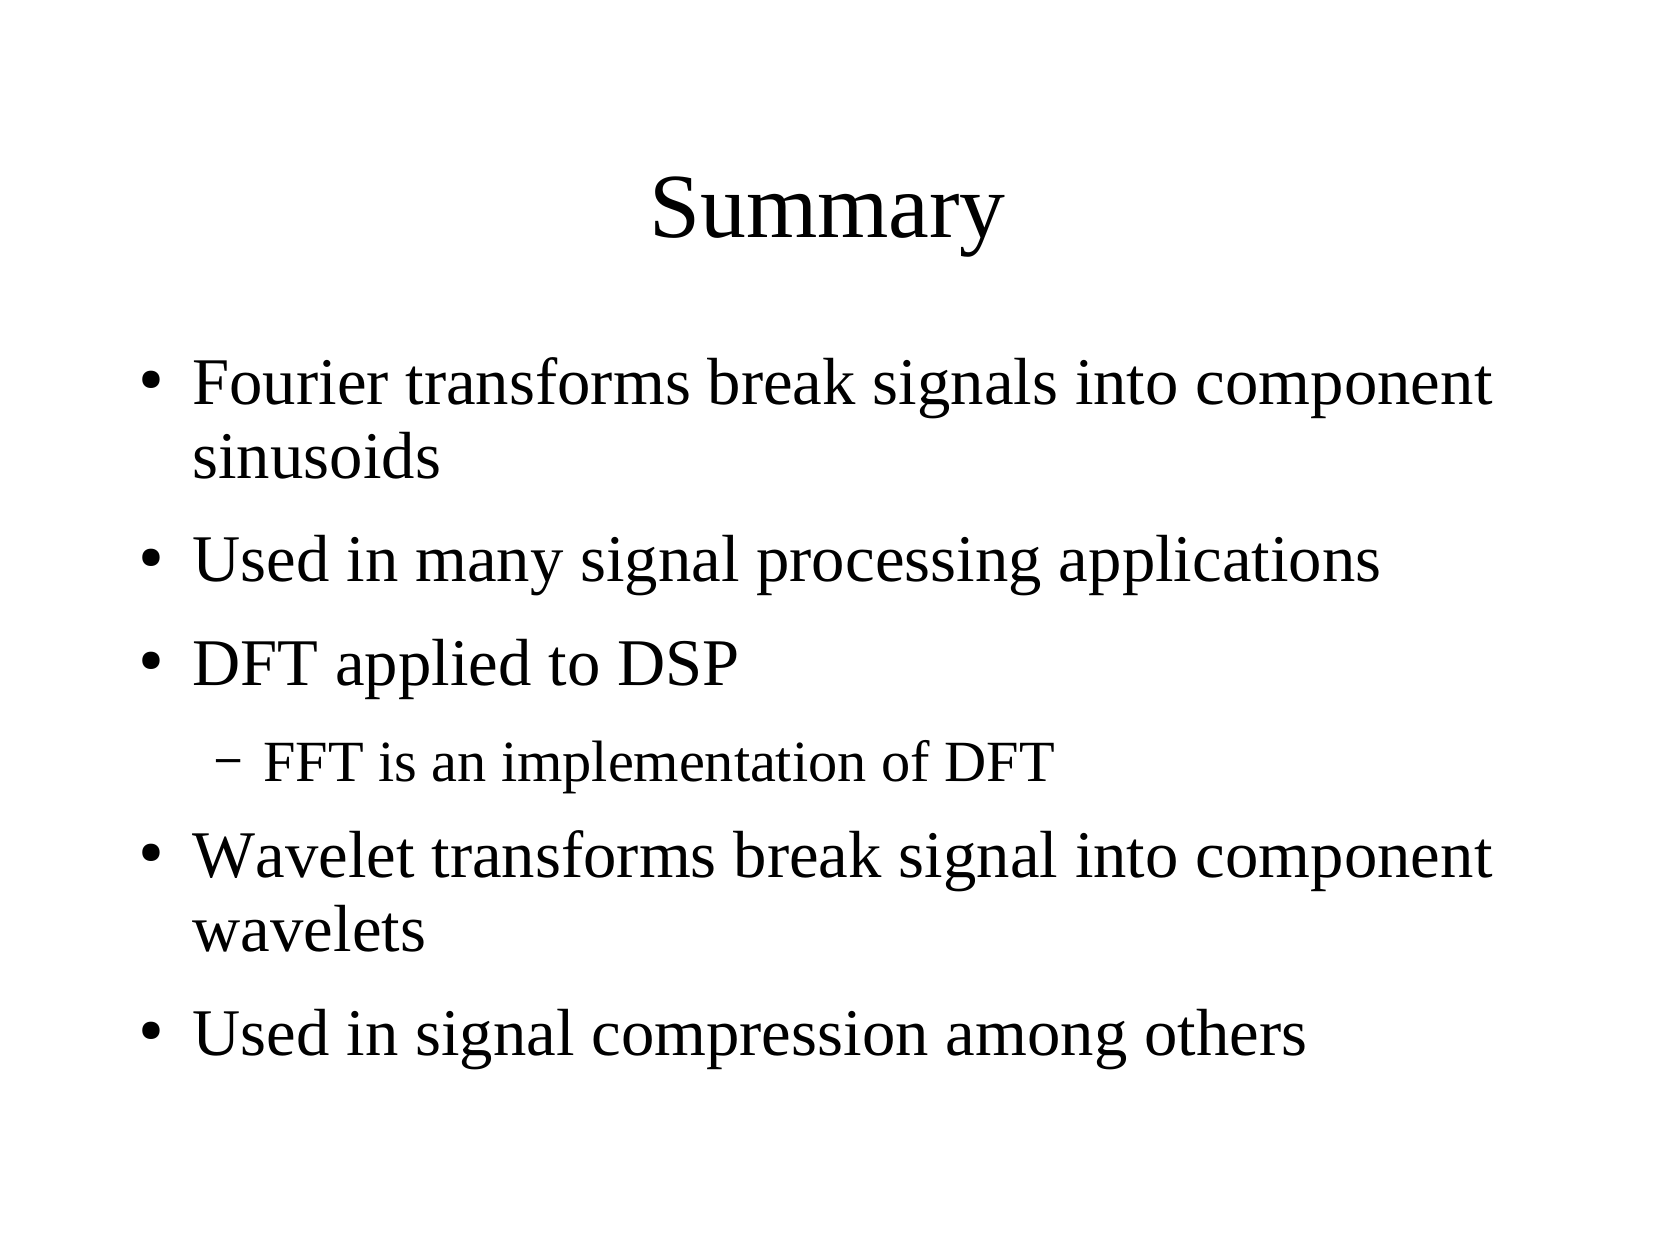

# Summary
Fourier transforms break signals into component sinusoids
Used in many signal processing applications
DFT applied to DSP
FFT is an implementation of DFT
Wavelet transforms break signal into component wavelets
Used in signal compression among others